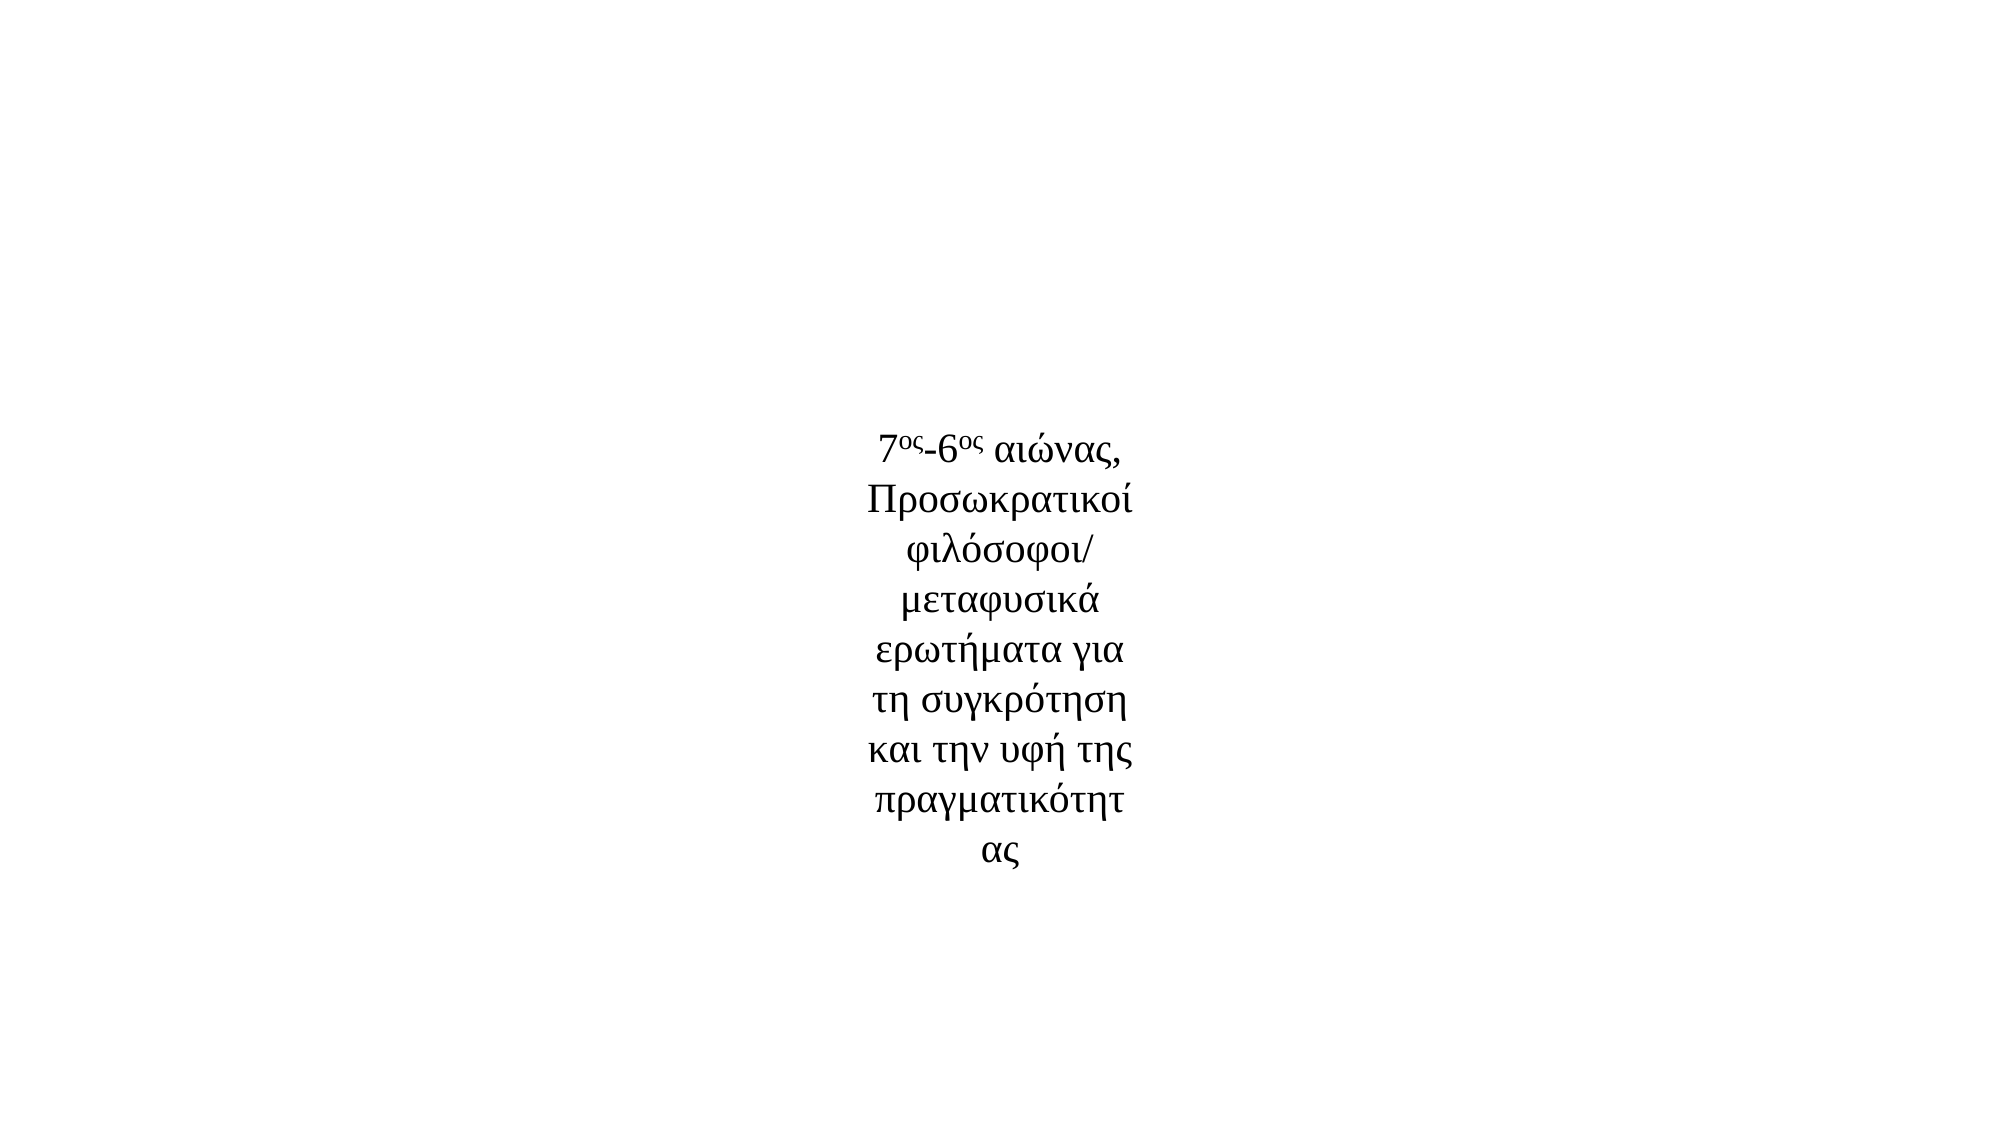

7ος-6ος αιώνας, Προσωκρατικοί φιλόσοφοι/ μεταφυσικά ερωτήματα για τη συγκρότηση και την υφή της πραγματικότητας